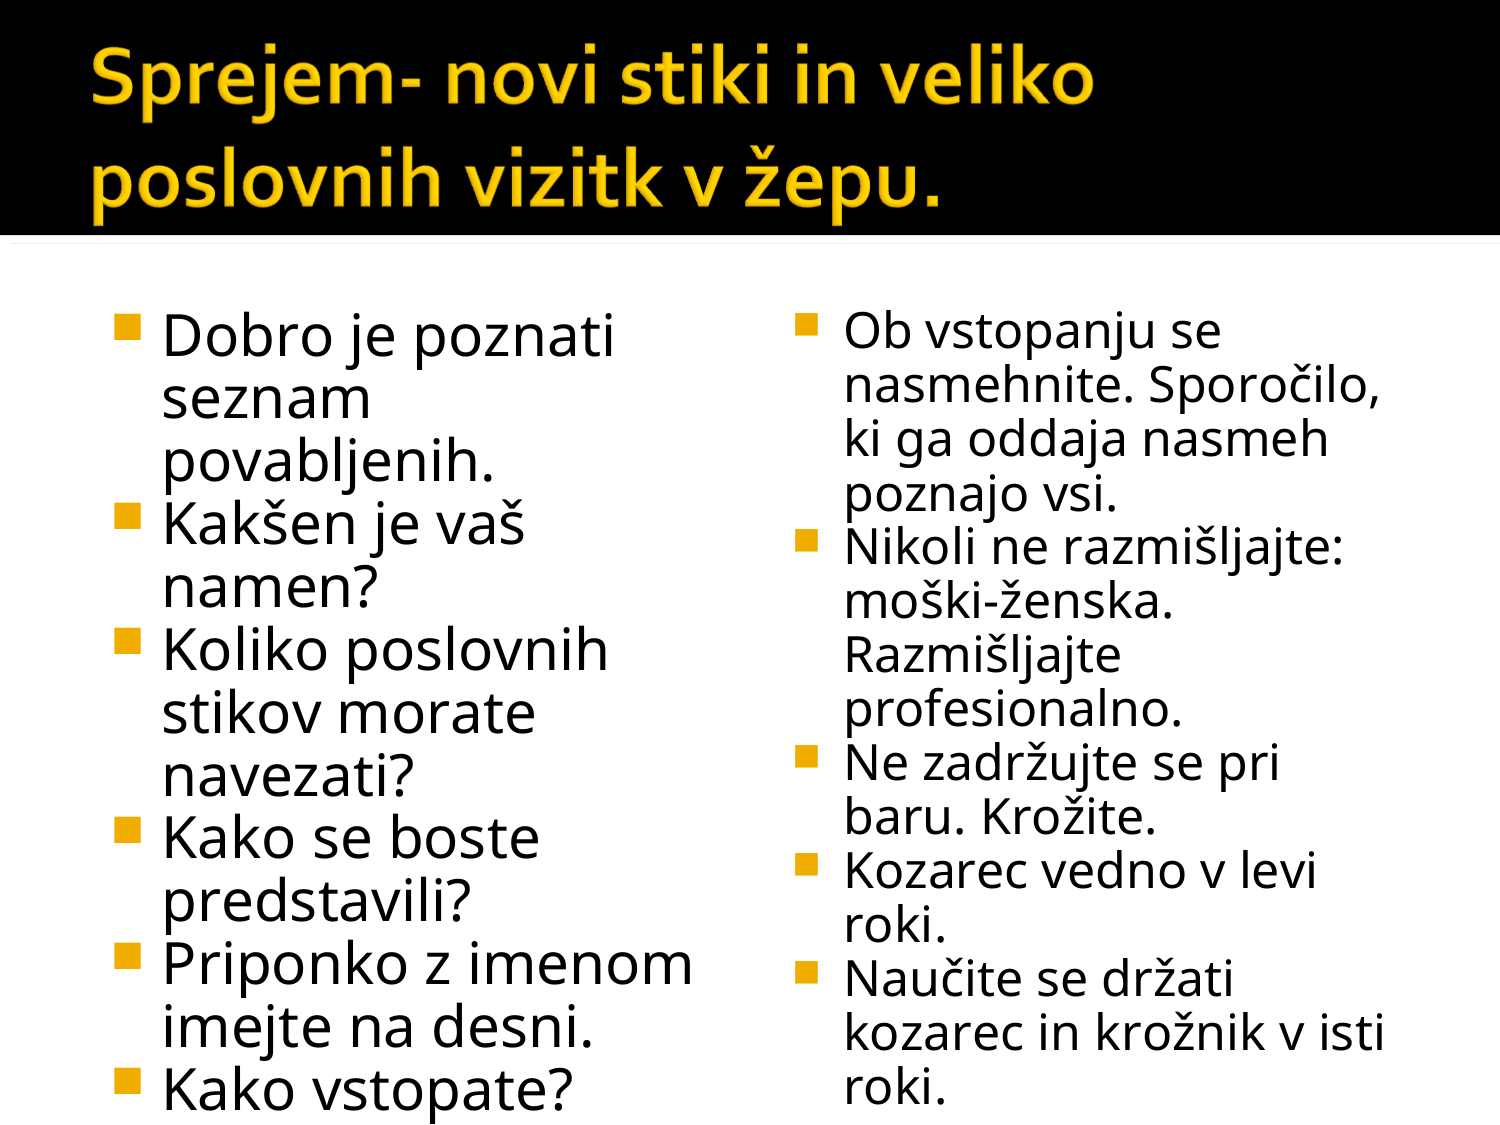

# Dobro je poznati seznam povabljenih.
Kakšen je vaš namen?
Koliko poslovnih stikov morate navezati?
Kako se boste predstavili?
Priponko z imenom imejte na desni.
Kako vstopate?(drža, nasmeh..)
Ob vstopanju se nasmehnite. Sporočilo, ki ga oddaja nasmeh poznajo vsi.
Nikoli ne razmišljajte: moški-ženska. Razmišljajte profesionalno.
Ne zadržujte se pri baru. Krožite.
Kozarec vedno v levi roki.
Naučite se držati kozarec in krožnik v isti roki.